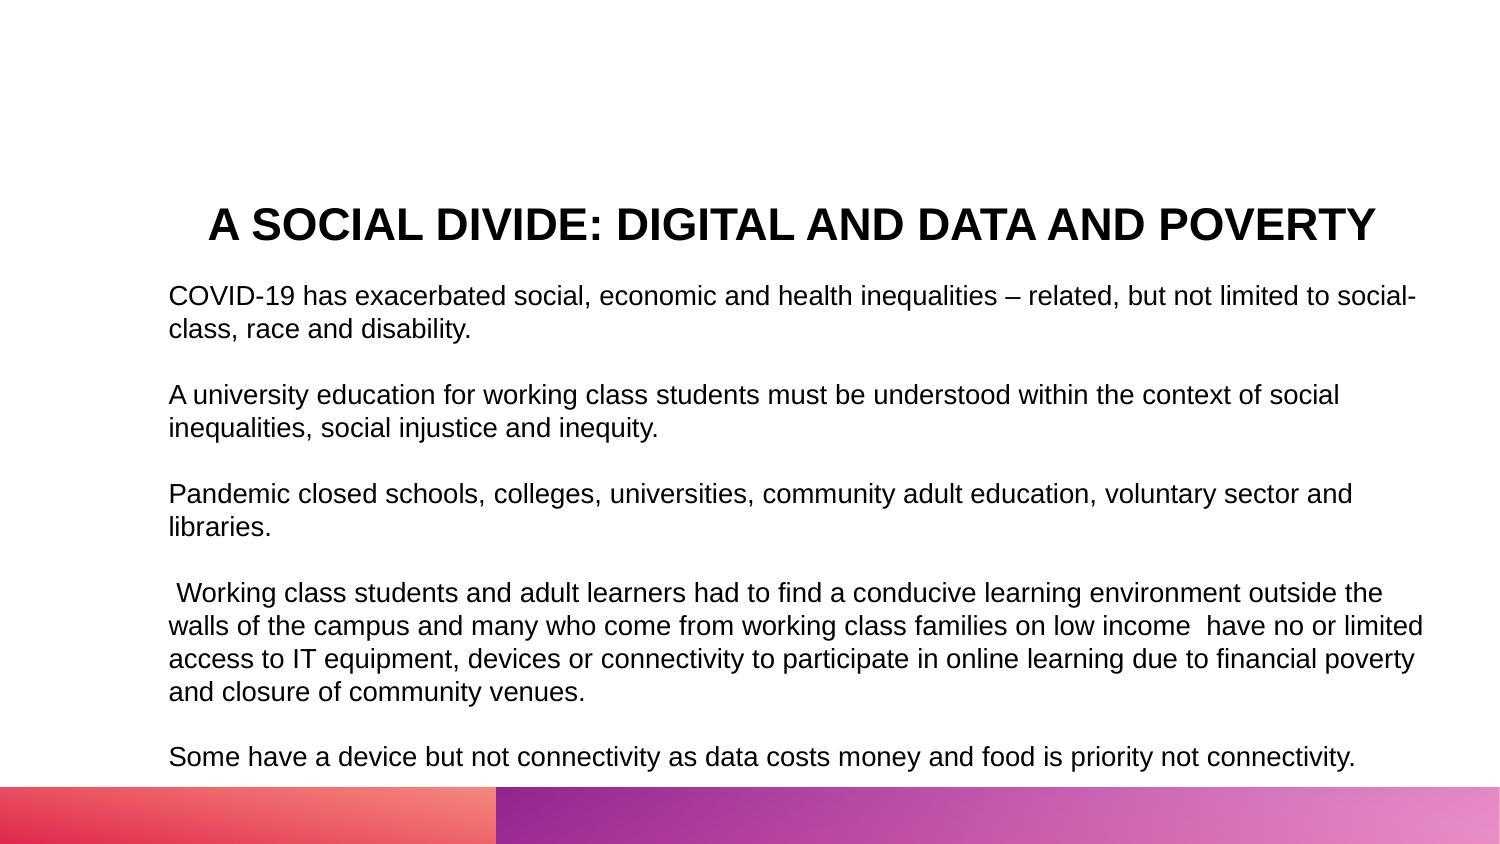

A SOCIAL DIVIDE: DIGITAL AND DATA AND POVERTY
COVID-19 has exacerbated social, economic and health inequalities – related, but not limited to social-class, race and disability.
A university education for working class students must be understood within the context of social inequalities, social injustice and inequity.
Pandemic closed schools, colleges, universities, community adult education, voluntary sector and libraries.
 Working class students and adult learners had to find a conducive learning environment outside the walls of the campus and many who come from working class families on low income have no or limited access to IT equipment, devices or connectivity to participate in online learning due to financial poverty and closure of community venues.
Some have a device but not connectivity as data costs money and food is priority not connectivity.